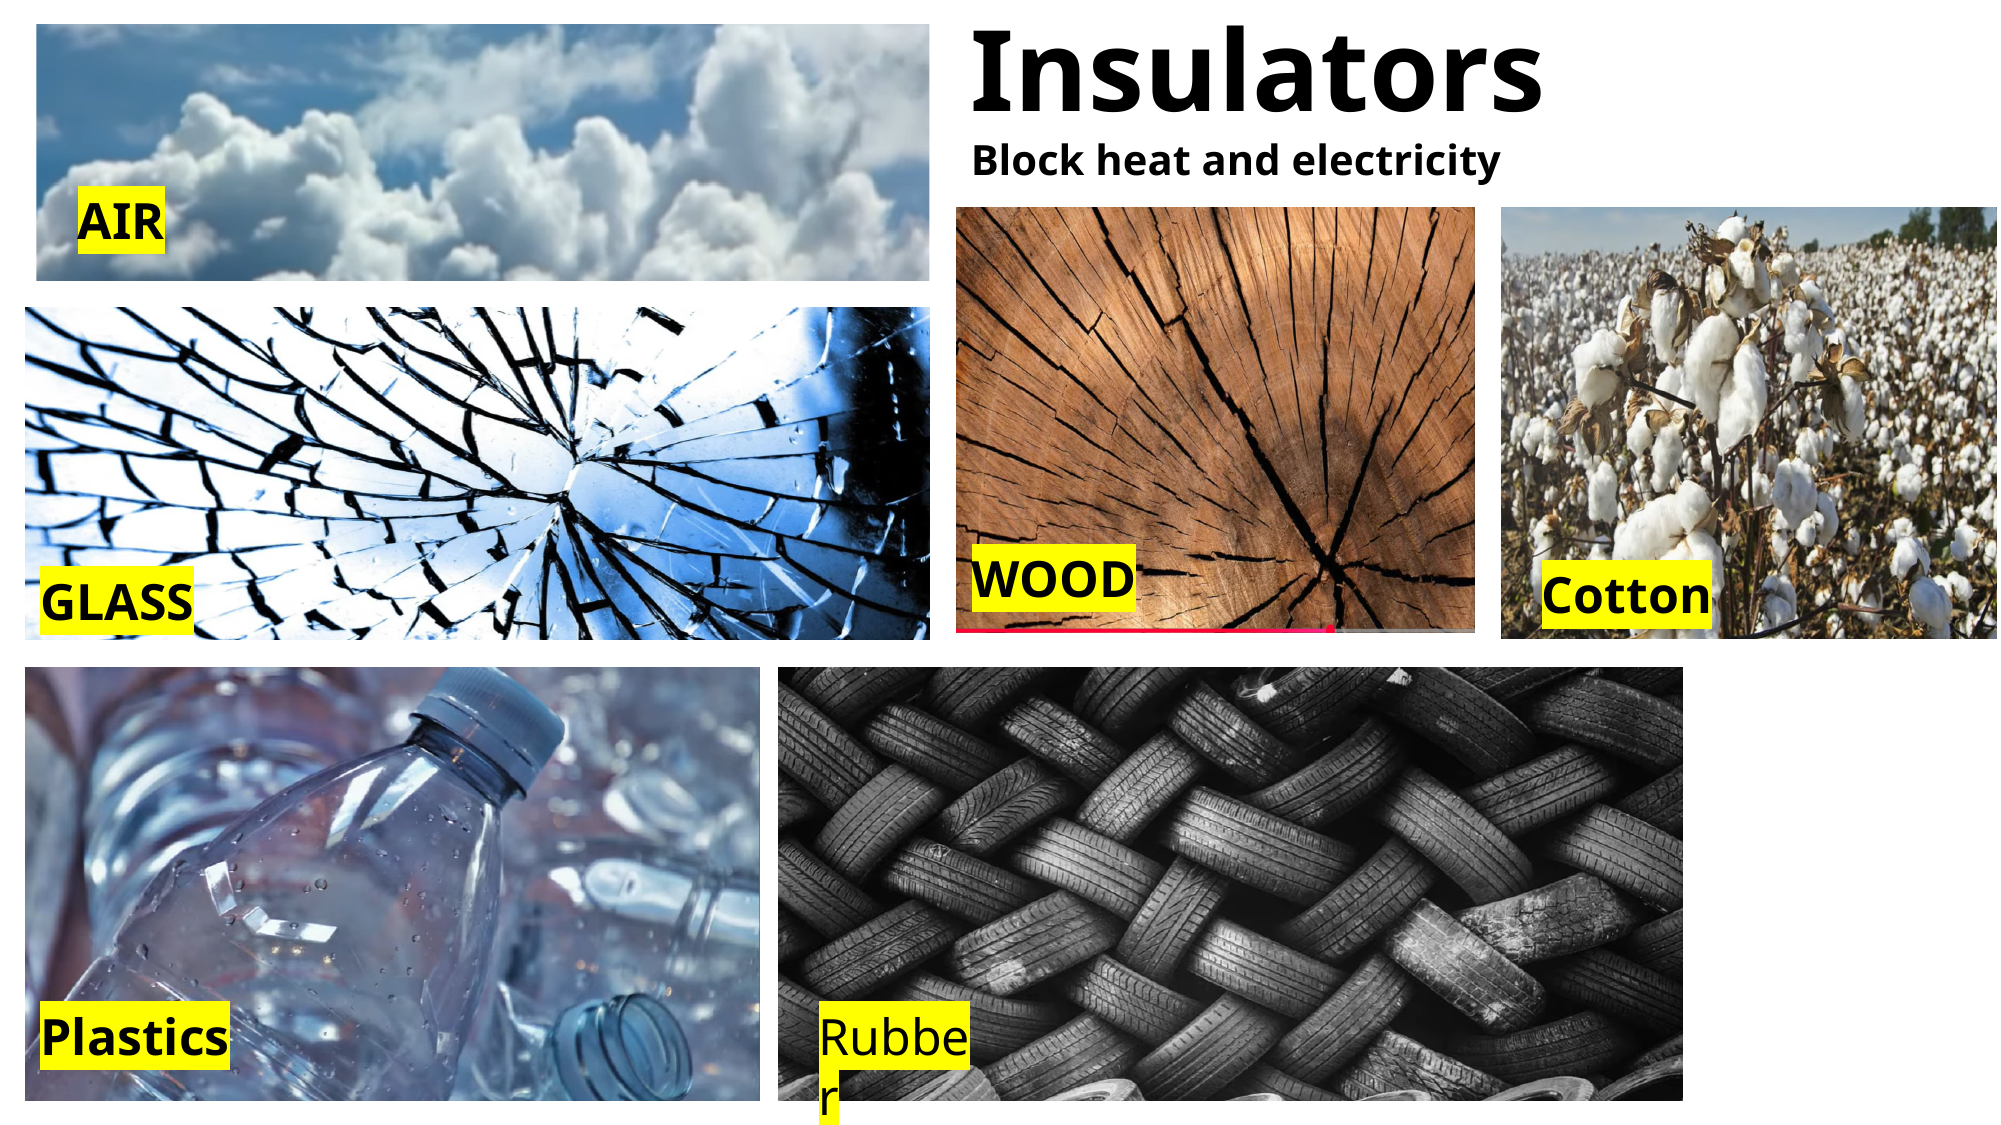

Insulators
Block heat and electricity
AIR
WOOD
Cotton
GLASS
Plastics
Rubber